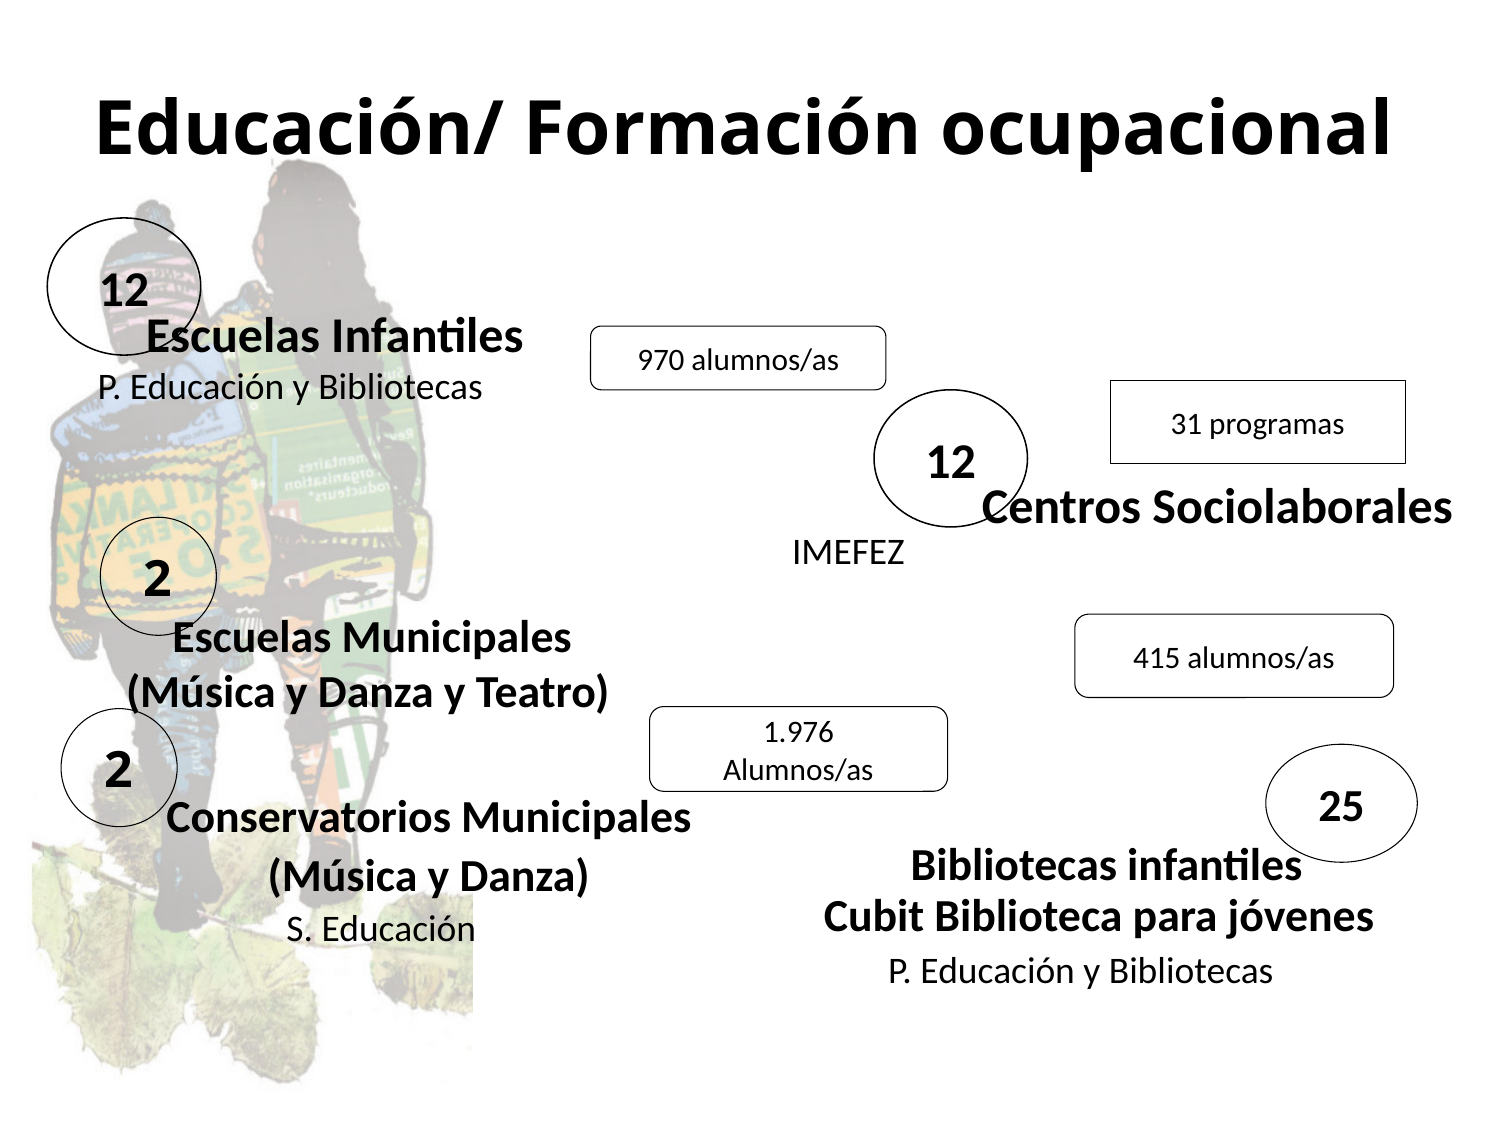

Educación/ Formación ocupacional
12
Escuelas Infantiles
970 alumnos/as
P. Educación y Bibliotecas
31 programas
12
Centros Sociolaborales
2
IMEFEZ
 Escuelas Municipales
(Música y Danza y Teatro)
415 alumnos/as
1.976
Alumnos/as
2
25
Conservatorios Municipales
(Música y Danza)
Bibliotecas infantiles
Cubit Biblioteca para jóvenes
S. Educación
P. Educación y Bibliotecas